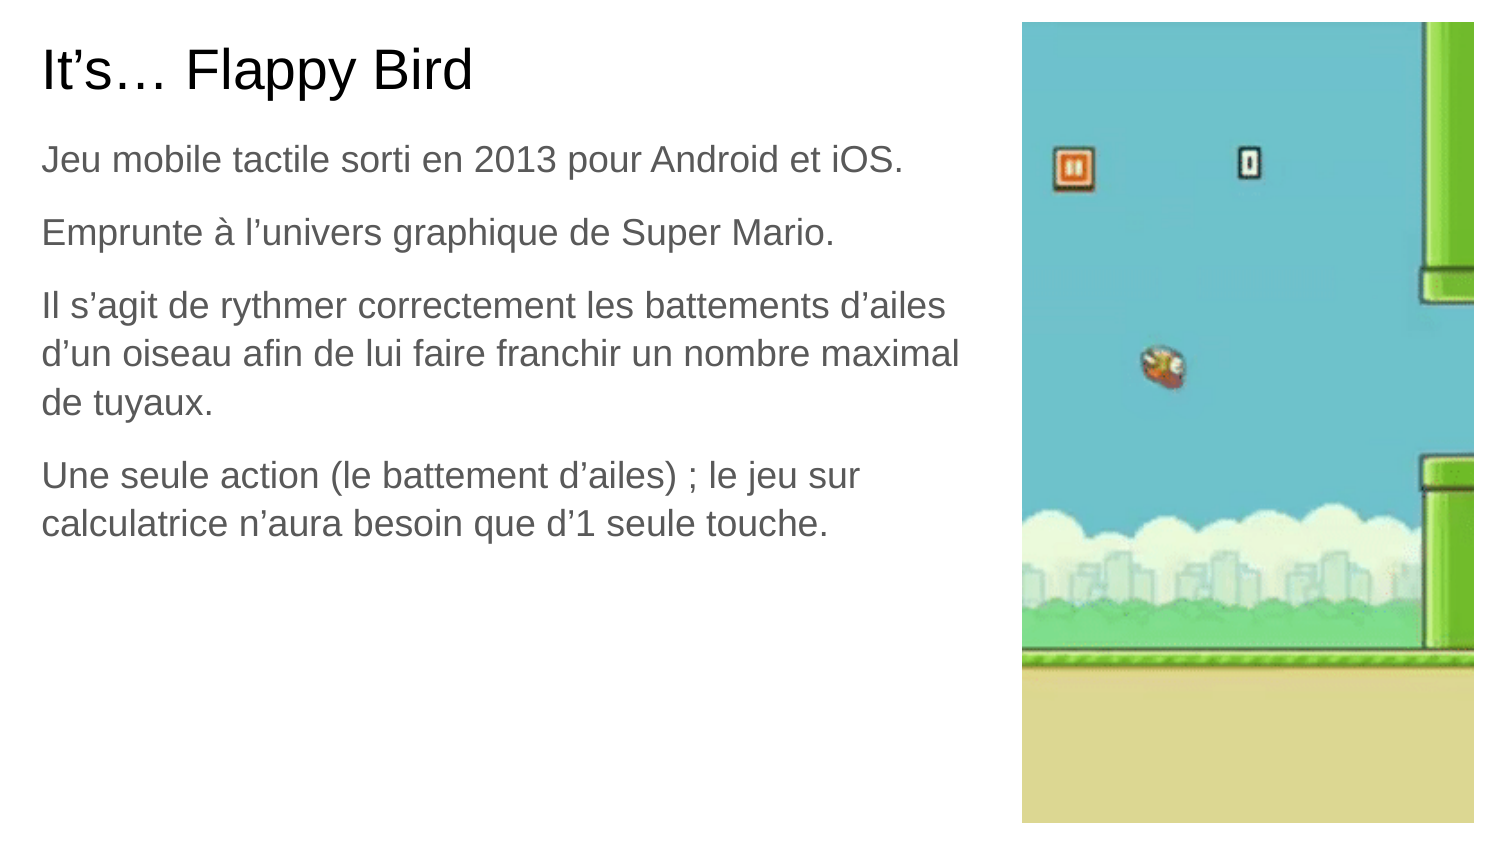

# It’s… Flappy Bird
Jeu mobile tactile sorti en 2013 pour Android et iOS.
Emprunte à l’univers graphique de Super Mario.
Il s’agit de rythmer correctement les battements d’ailes d’un oiseau afin de lui faire franchir un nombre maximal de tuyaux.
Une seule action (le battement d’ailes) ; le jeu sur calculatrice n’aura besoin que d’1 seule touche.